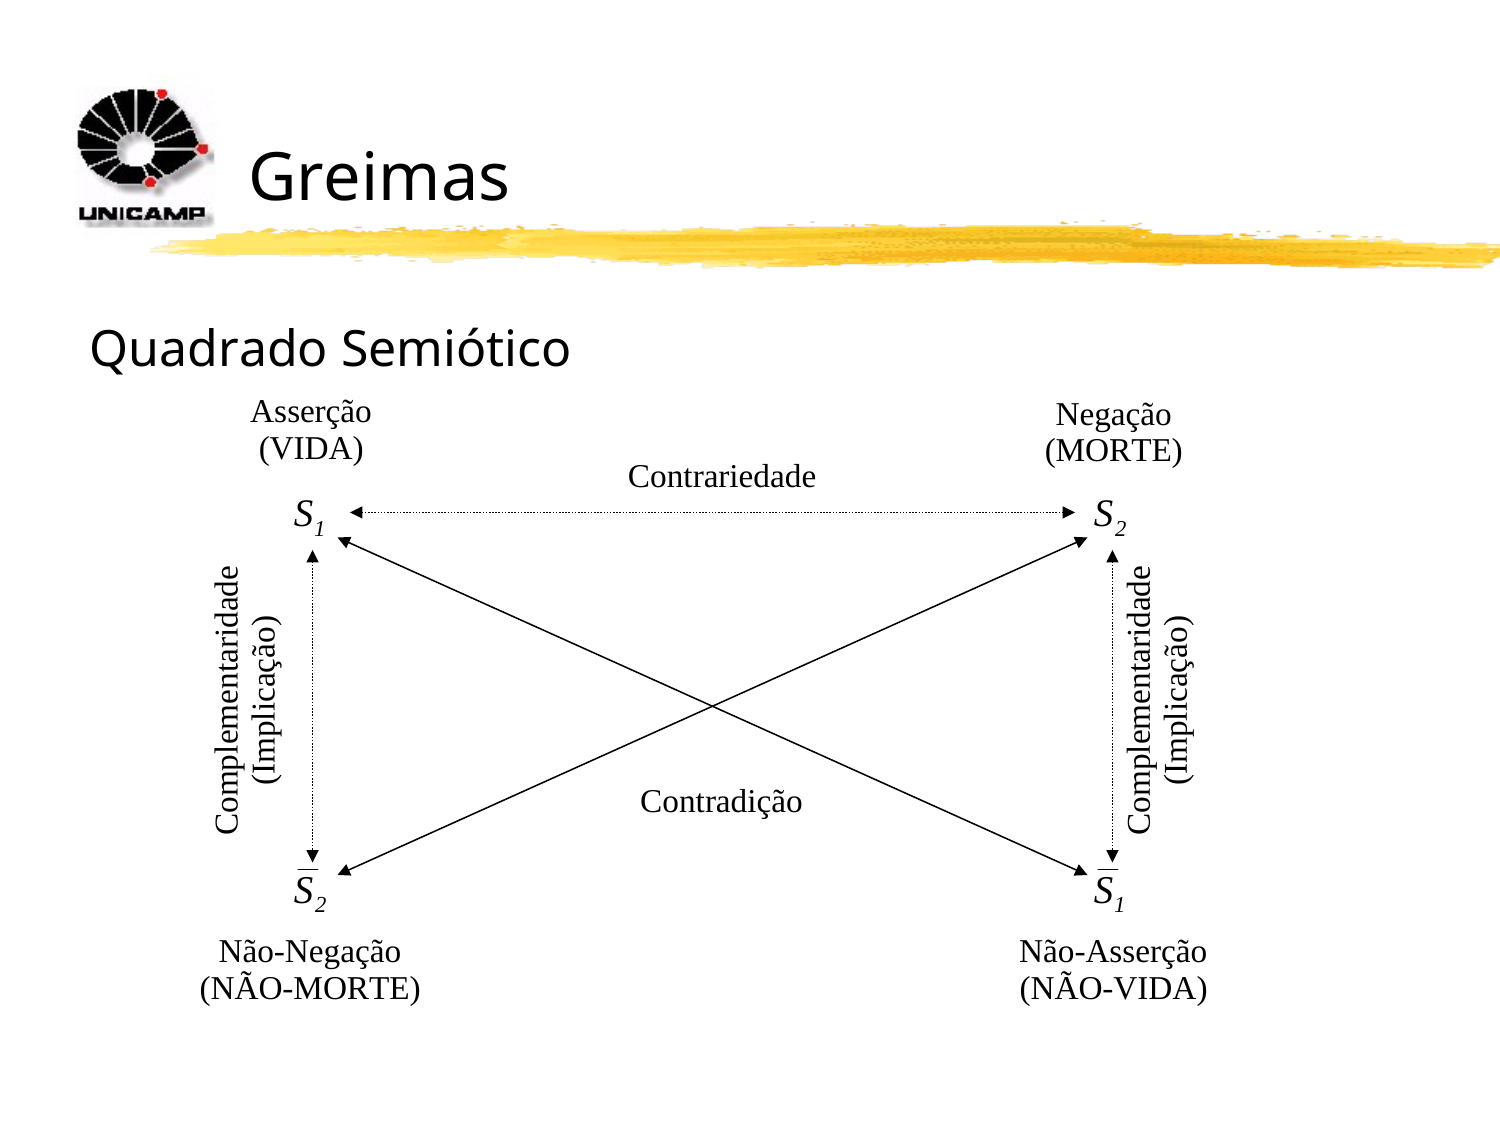

# Greimas
Quadrado Semiótico
Asserção
(VIDA)
Negação
(MORTE)
Contrariedade
Complementaridade
(Implicação)
Complementaridade
(Implicação)
Contradição
Não-Negação
(NÃO-MORTE)
Não-Asserção
(NÃO-VIDA)